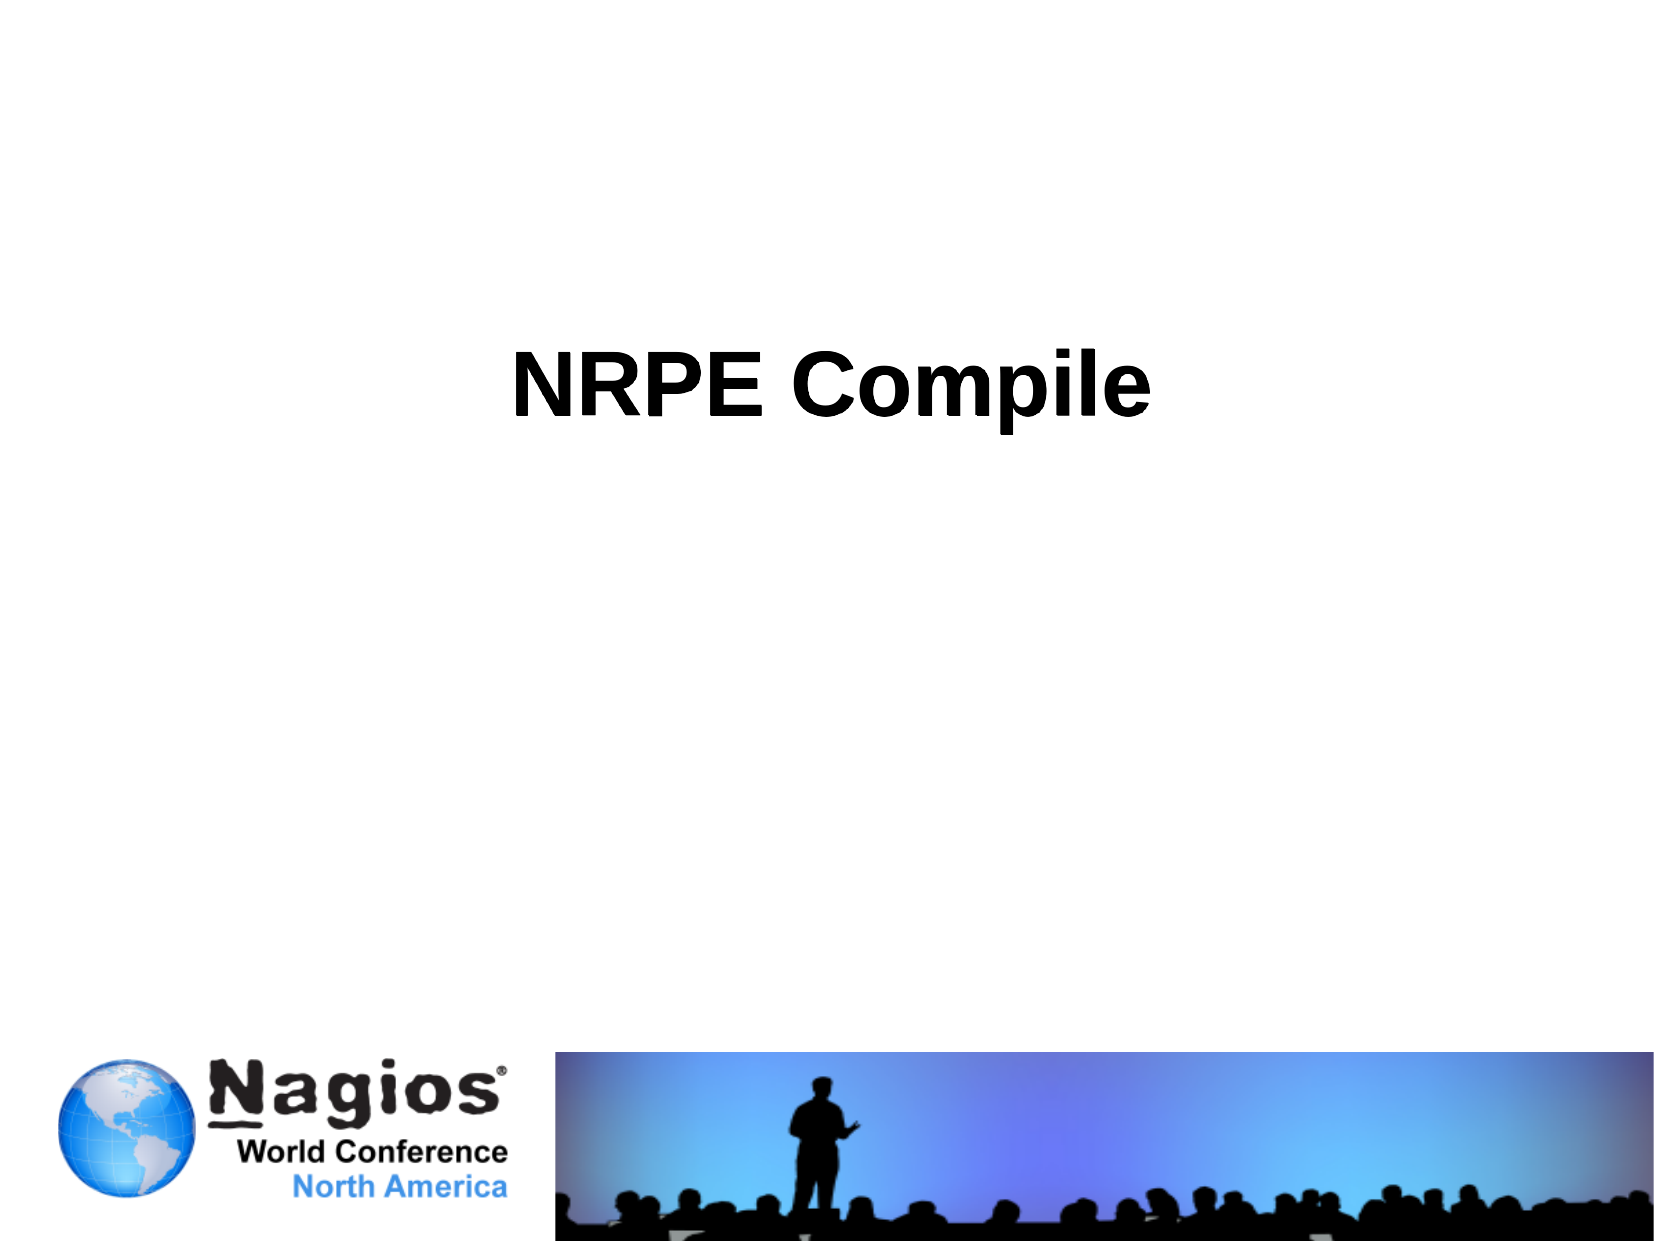

# NRPE Compile
2011
Nagios World Conference
13